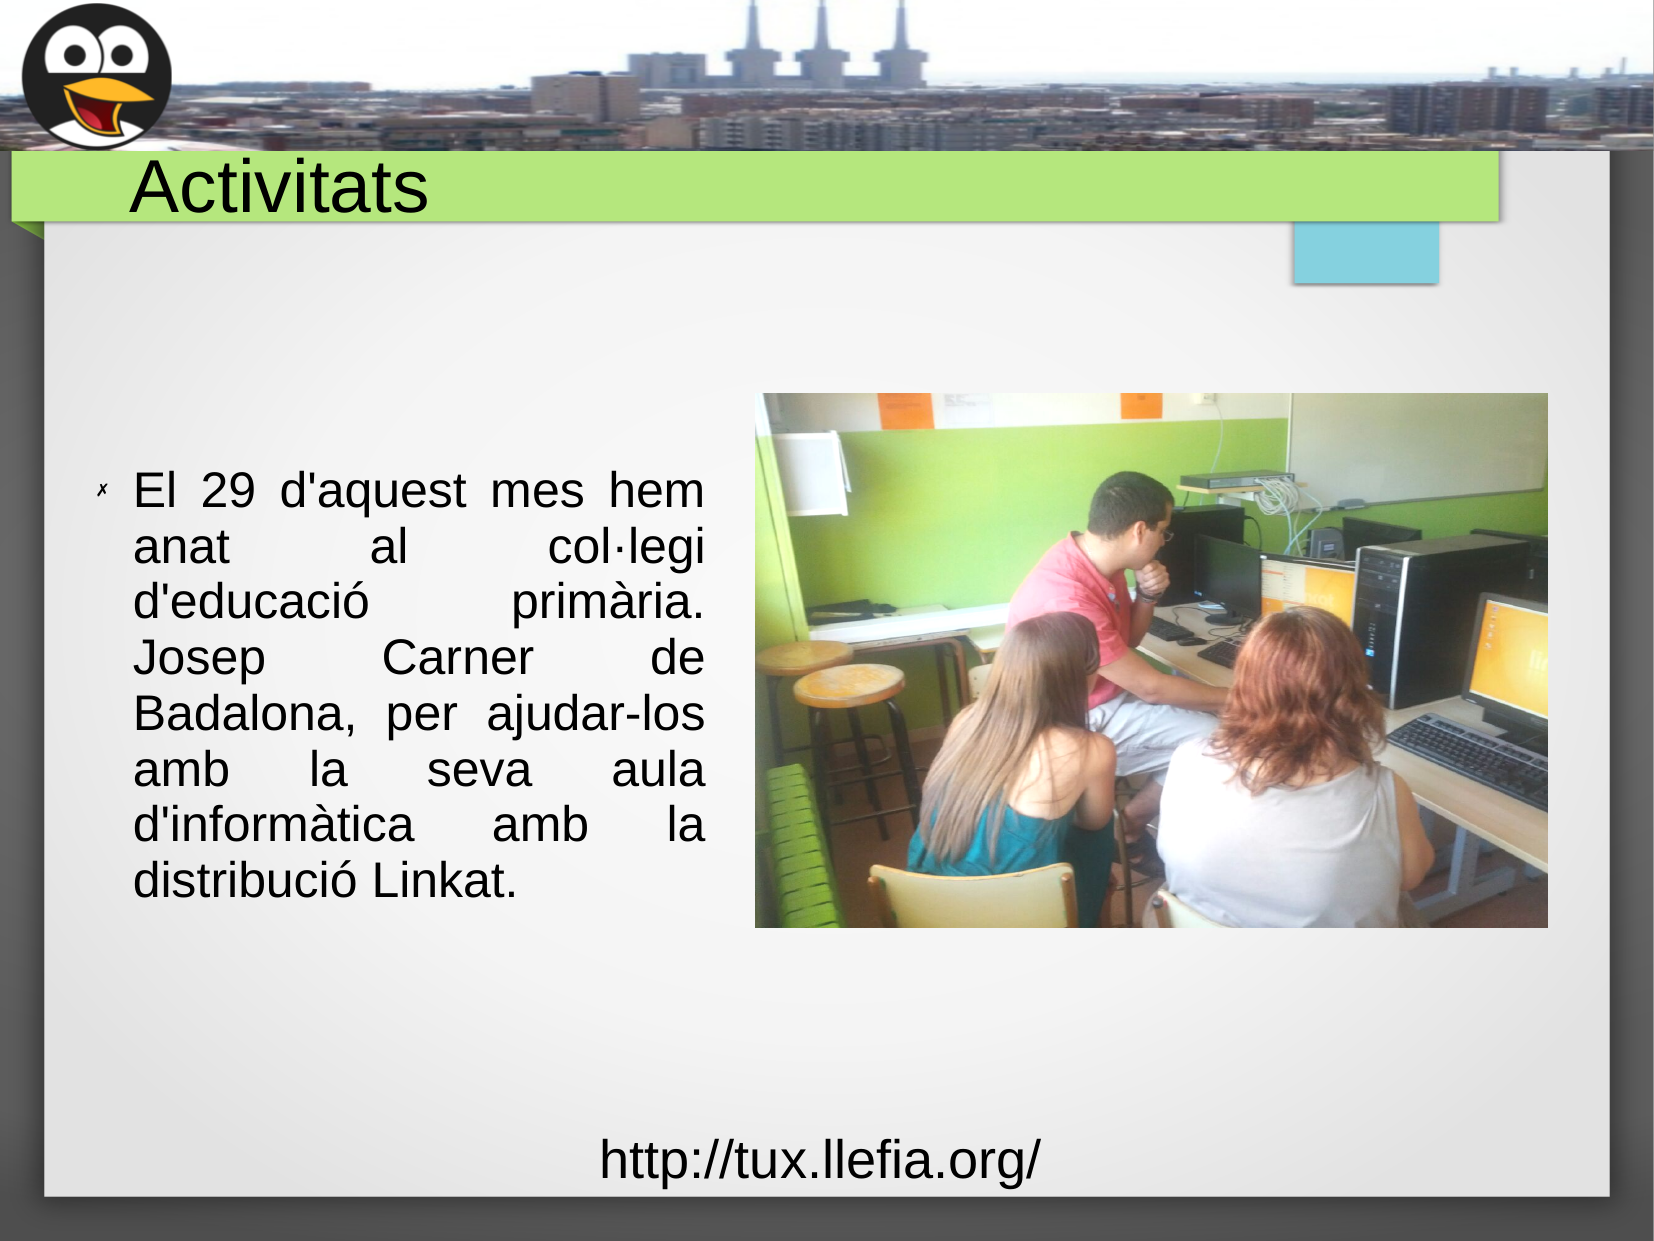

# Activitats
El 29 d'aquest mes hem anat al col·legi d'educació primària. Josep Carner de Badalona, per ajudar-los amb la seva aula d'informàtica amb la distribució Linkat.
http://tux.llefia.org/